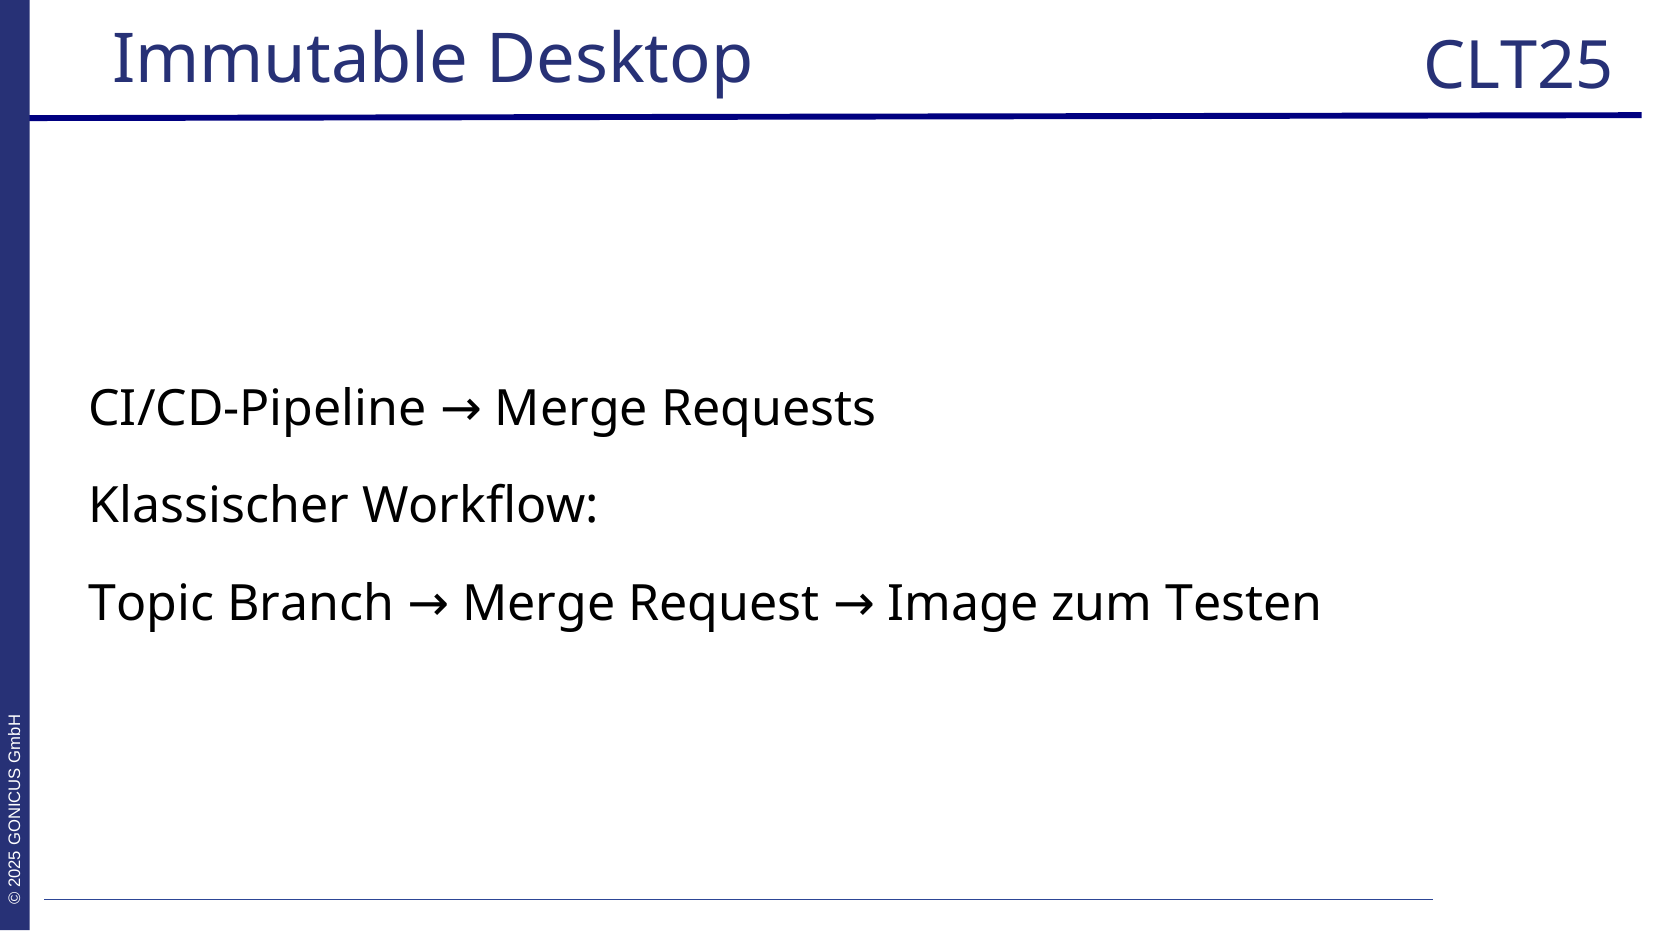

# Immutable Desktop
CI/CD-Pipeline → Merge Requests
Klassischer Workflow:
Topic Branch → Merge Request → Image zum Testen